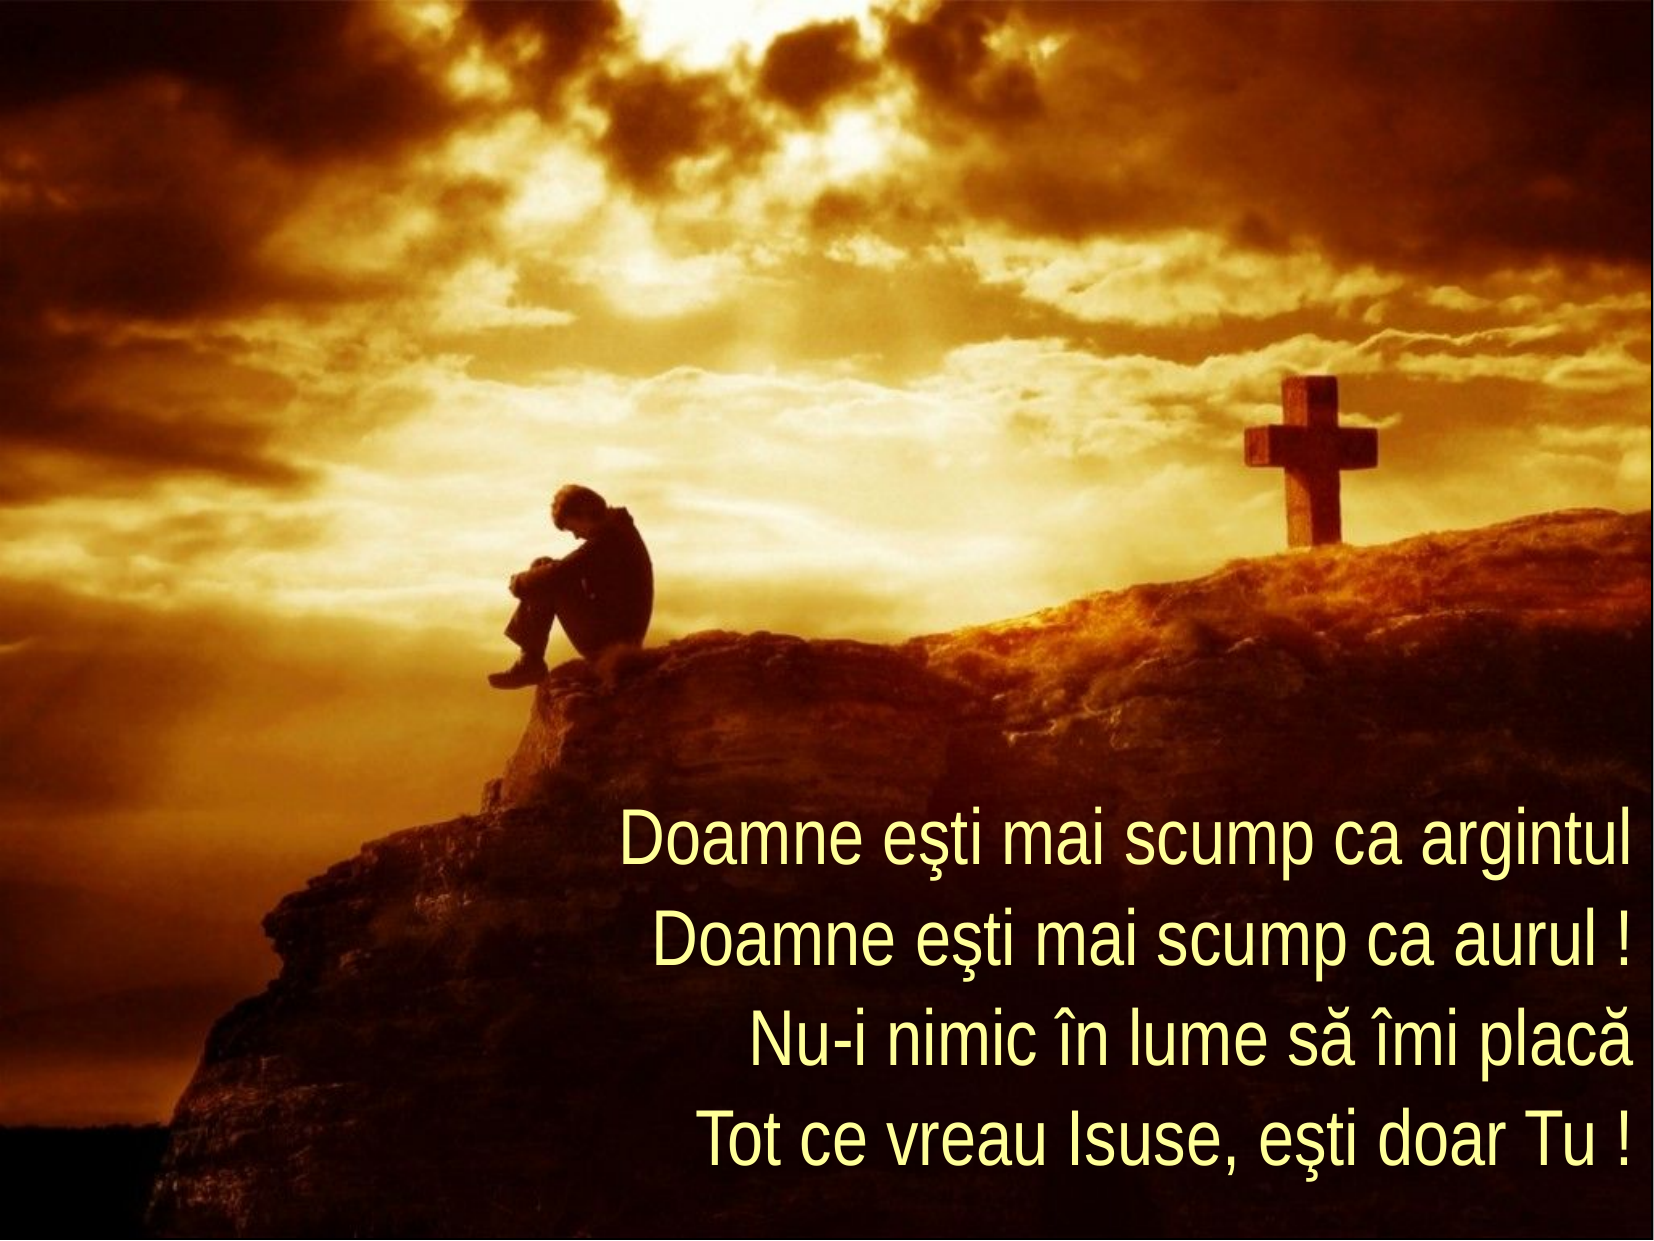

Doamne eşti mai scump ca argintul
Doamne eşti mai scump ca aurul !
Nu-i nimic în lume să îmi placă
Tot ce vreau Isuse, eşti doar Tu !